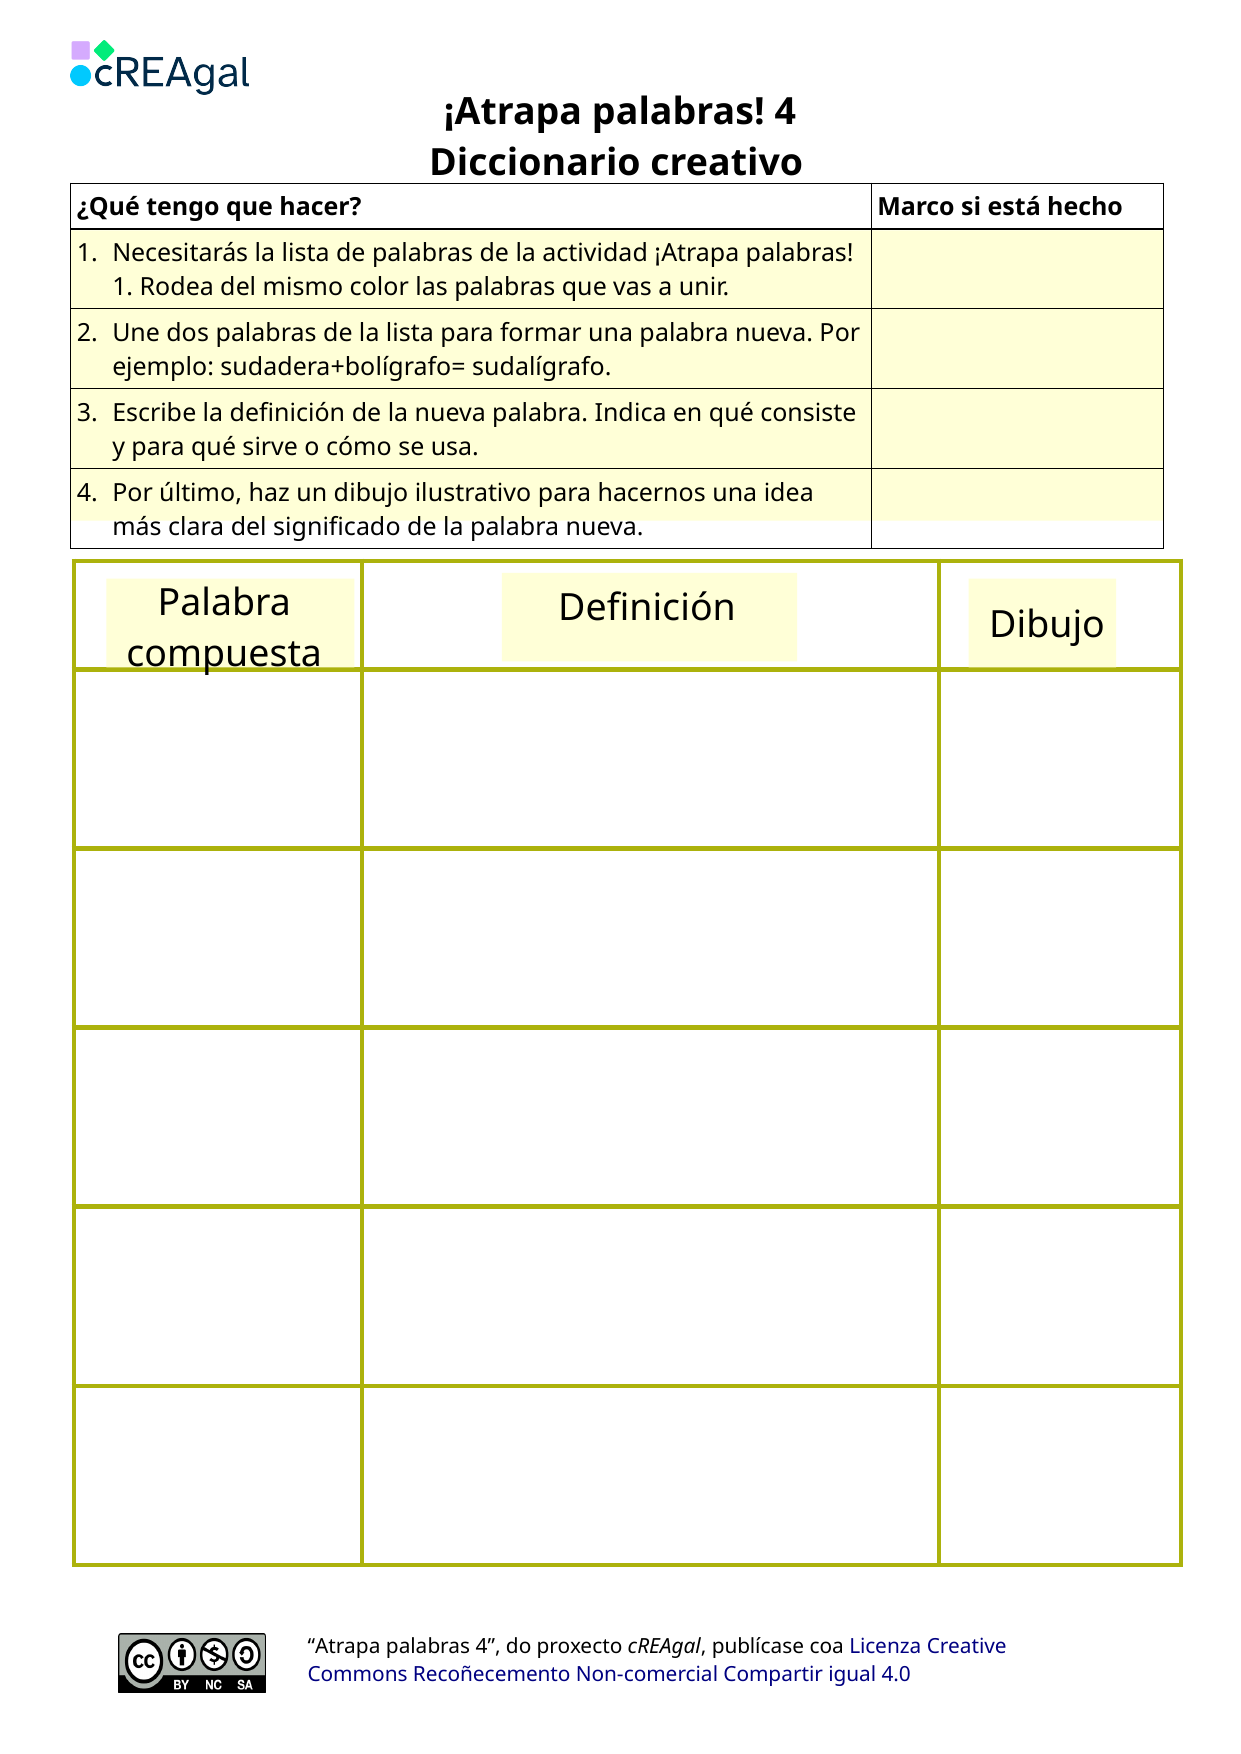

¡Atrapa palabras! 4
Diccionario creativo
| ¿Qué tengo que hacer? | Marco si está hecho |
| --- | --- |
| Necesitarás la lista de palabras de la actividad ¡Atrapa palabras! 1. Rodea del mismo color las palabras que vas a unir. | |
| Une dos palabras de la lista para formar una palabra nueva. Por ejemplo: sudadera+bolígrafo= sudalígrafo. | |
| Escribe la definición de la nueva palabra. Indica en qué consiste y para qué sirve o cómo se usa. | |
| Por último, haz un dibujo ilustrativo para hacernos una idea más clara del significado de la palabra nueva. | |
| | | |
| --- | --- | --- |
| | | |
| | | |
| | | |
| | | |
| | | |
Palabra compuesta
Definición
Dibujo
“Atrapa palabras 4”, do proxecto cREAgal, publícase coa Licenza Creative
Commons Recoñecemento Non-comercial Compartir igual 4.0